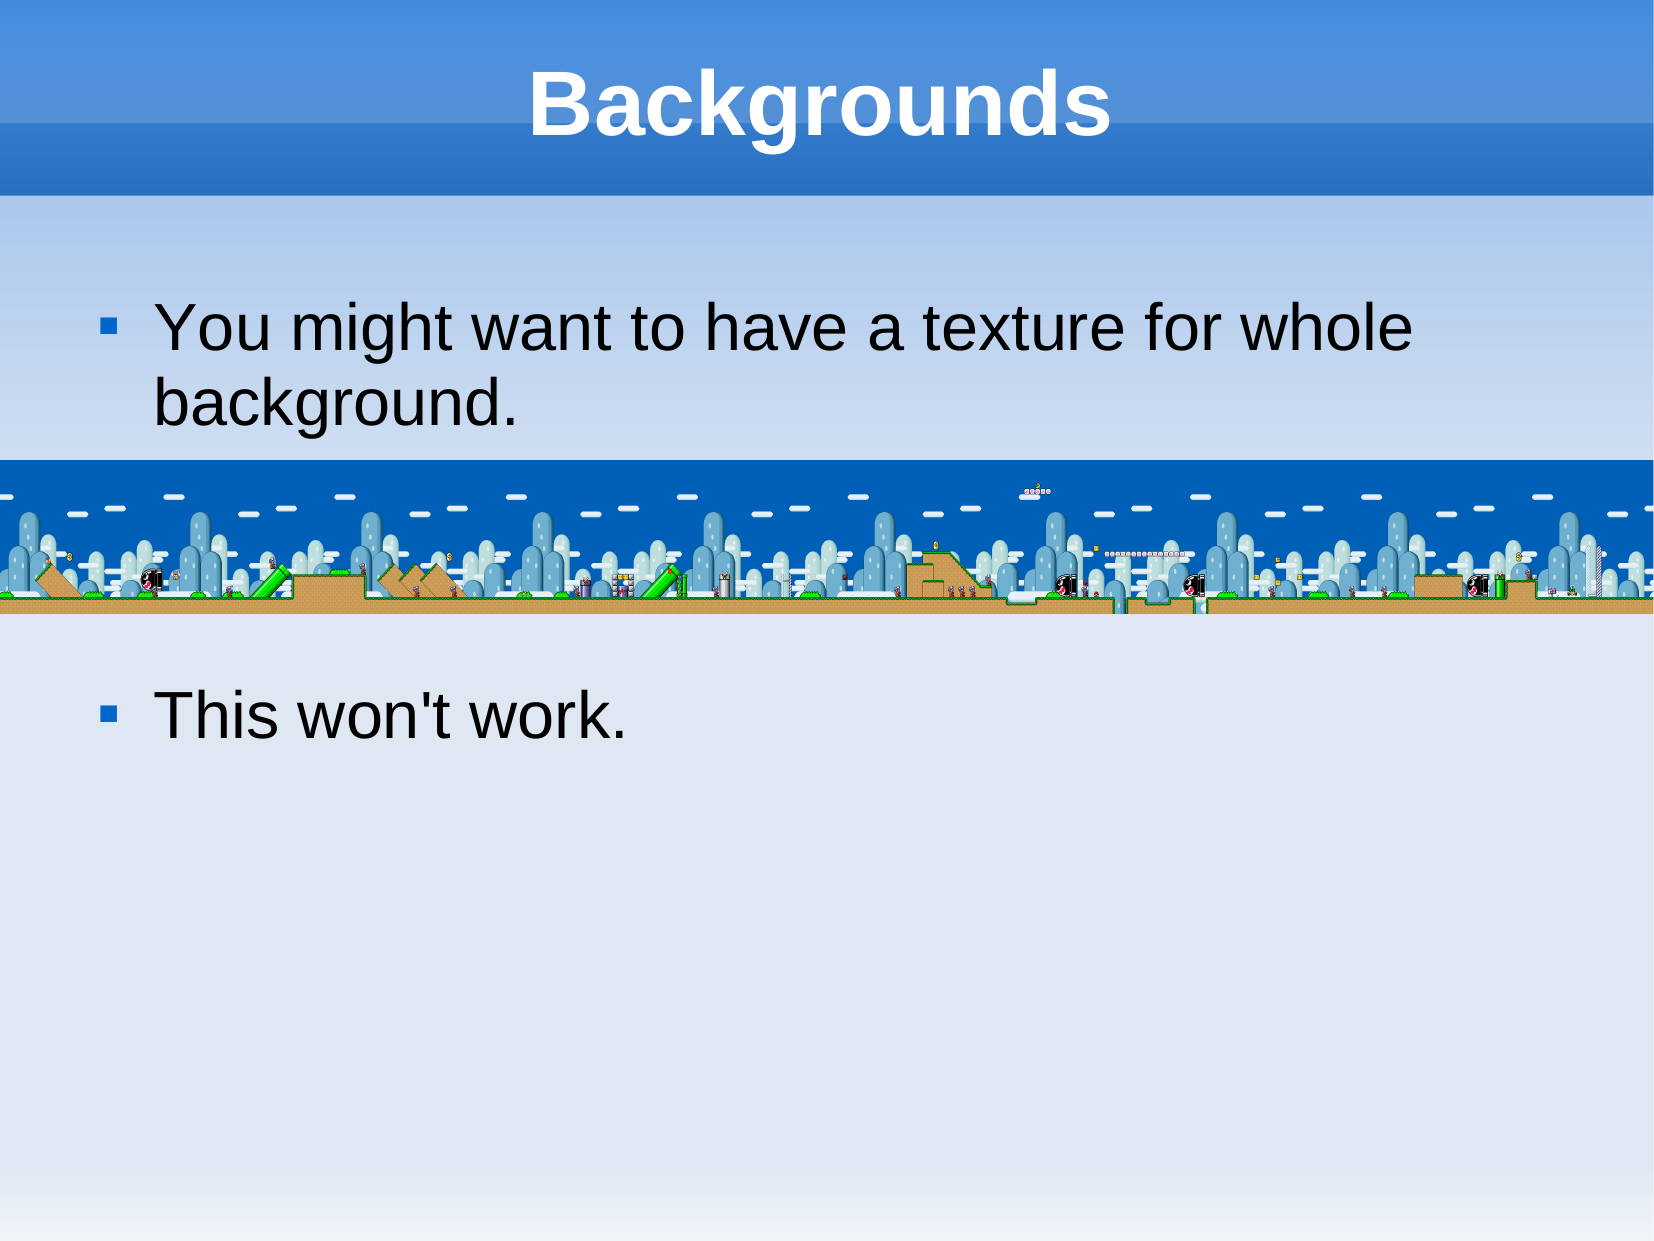

# Backgrounds
You might want to have a texture for whole background.
This won't work.